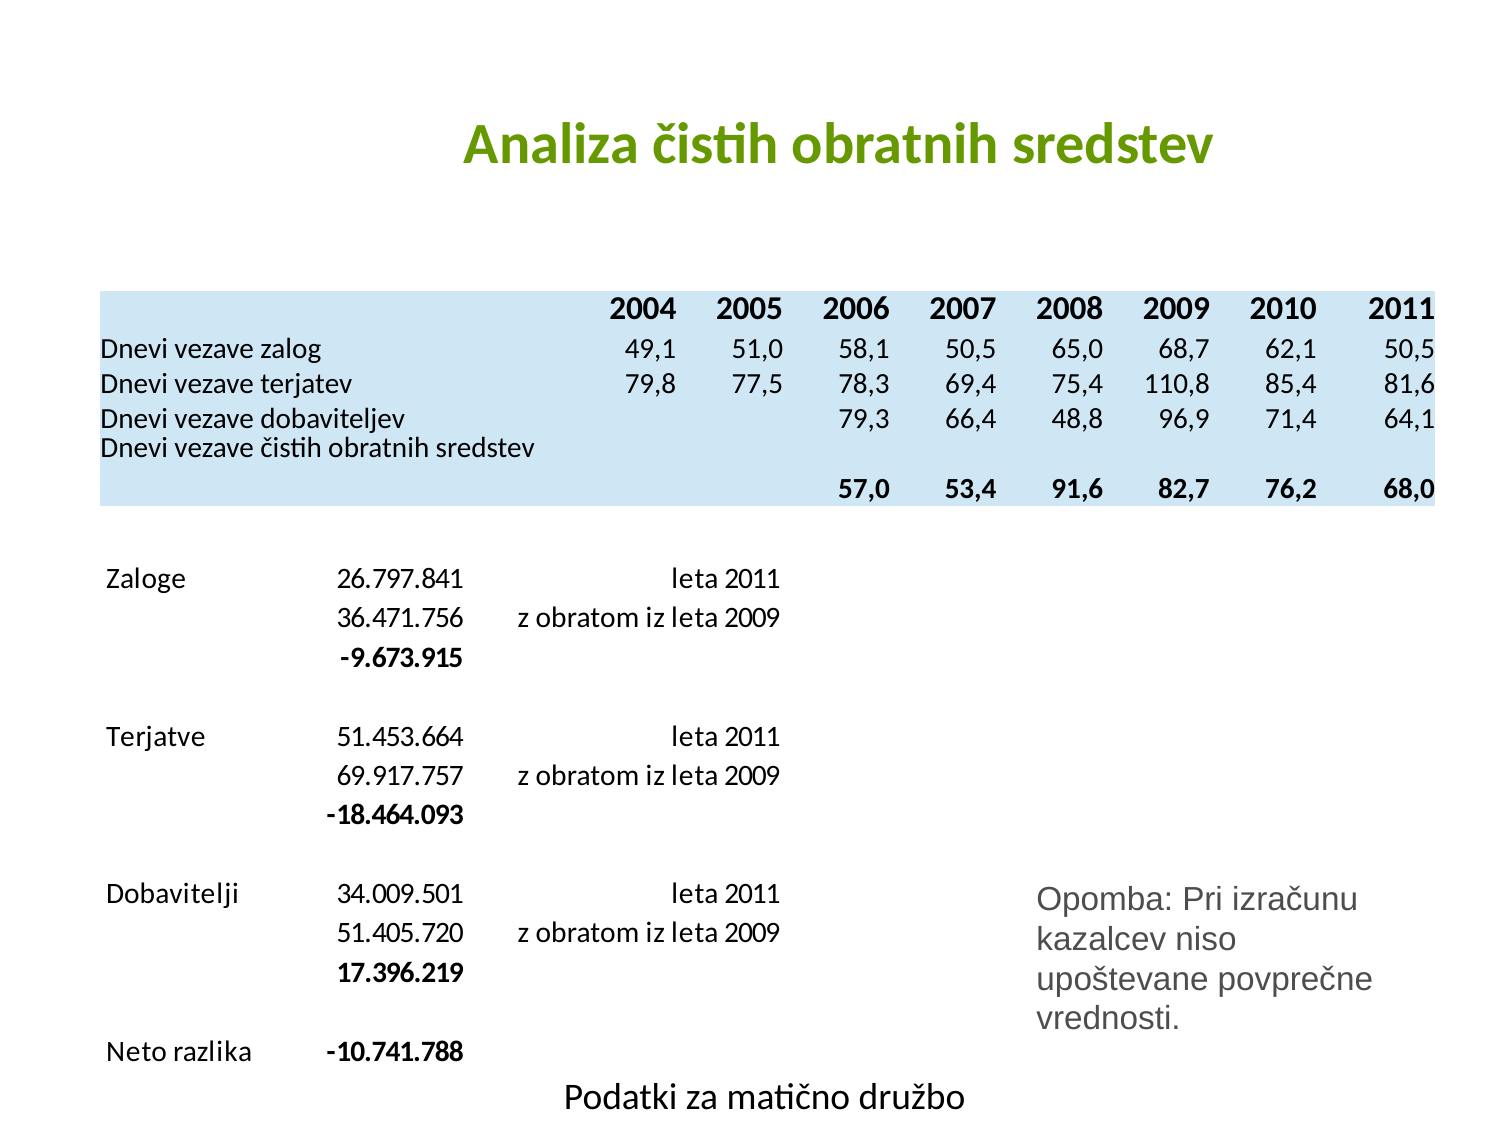

# Analiza čistih obratnih sredstev
| | 2004 | 2005 | 2006 | 2007 | 2008 | 2009 | 2010 | 2011 |
| --- | --- | --- | --- | --- | --- | --- | --- | --- |
| Dnevi vezave zalog | 49,1 | 51,0 | 58,1 | 50,5 | 65,0 | 68,7 | 62,1 | 50,5 |
| Dnevi vezave terjatev | 79,8 | 77,5 | 78,3 | 69,4 | 75,4 | 110,8 | 85,4 | 81,6 |
| Dnevi vezave dobaviteljev | | | 79,3 | 66,4 | 48,8 | 96,9 | 71,4 | 64,1 |
| Dnevi vezave čistih obratnih sredstev | | | 57,0 | 53,4 | 91,6 | 82,7 | 76,2 | 68,0 |
Opomba: Pri izračunu kazalcev niso upoštevane povprečne vrednosti.
Podatki za matično družbo